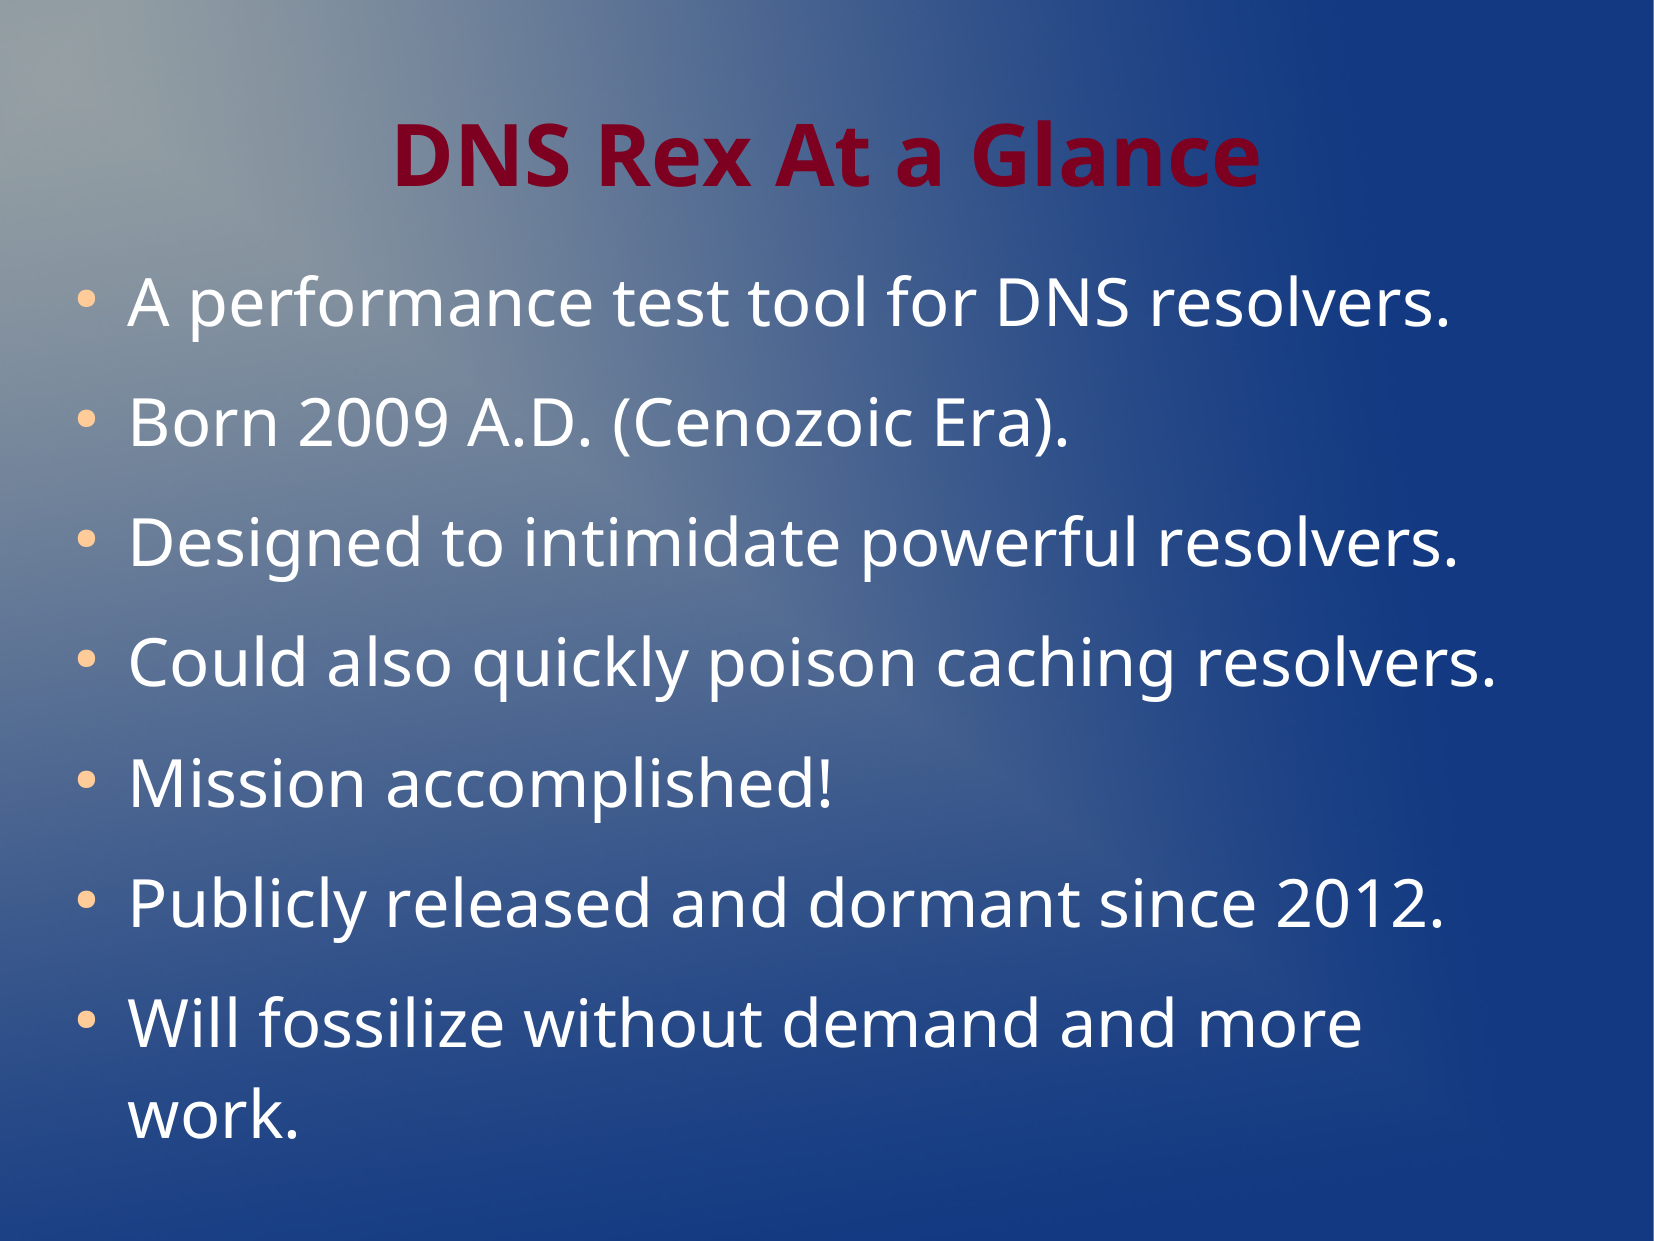

# DNS Rex At a Glance
A performance test tool for DNS resolvers.
Born 2009 A.D. (Cenozoic Era).
Designed to intimidate powerful resolvers.
Could also quickly poison caching resolvers.
Mission accomplished!
Publicly released and dormant since 2012.
Will fossilize without demand and more work.